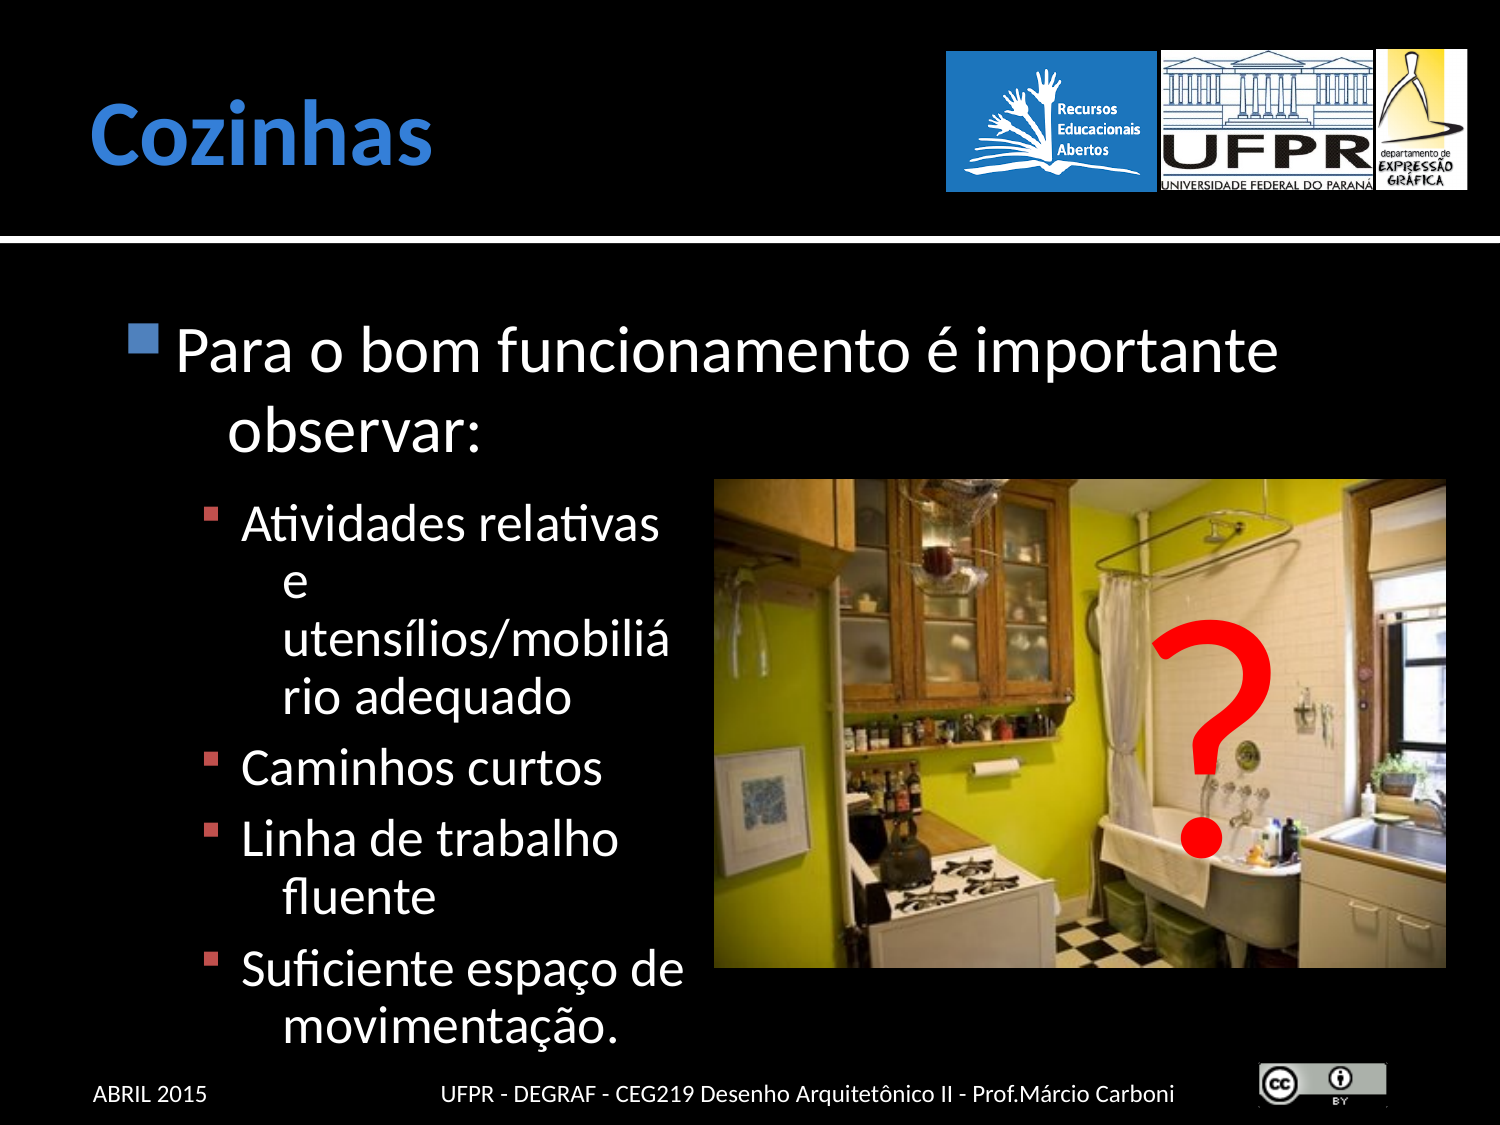

# Cozinhas
Para o bom funcionamento é importante observar:
Atividades relativas e utensílios/mobiliário adequado
Caminhos curtos
Linha de trabalho fluente
Suficiente espaço de movimentação.
?
ABRIL 2015
UFPR - DEGRAF - CEG219 Desenho Arquitetônico II - Prof.Márcio Carboni